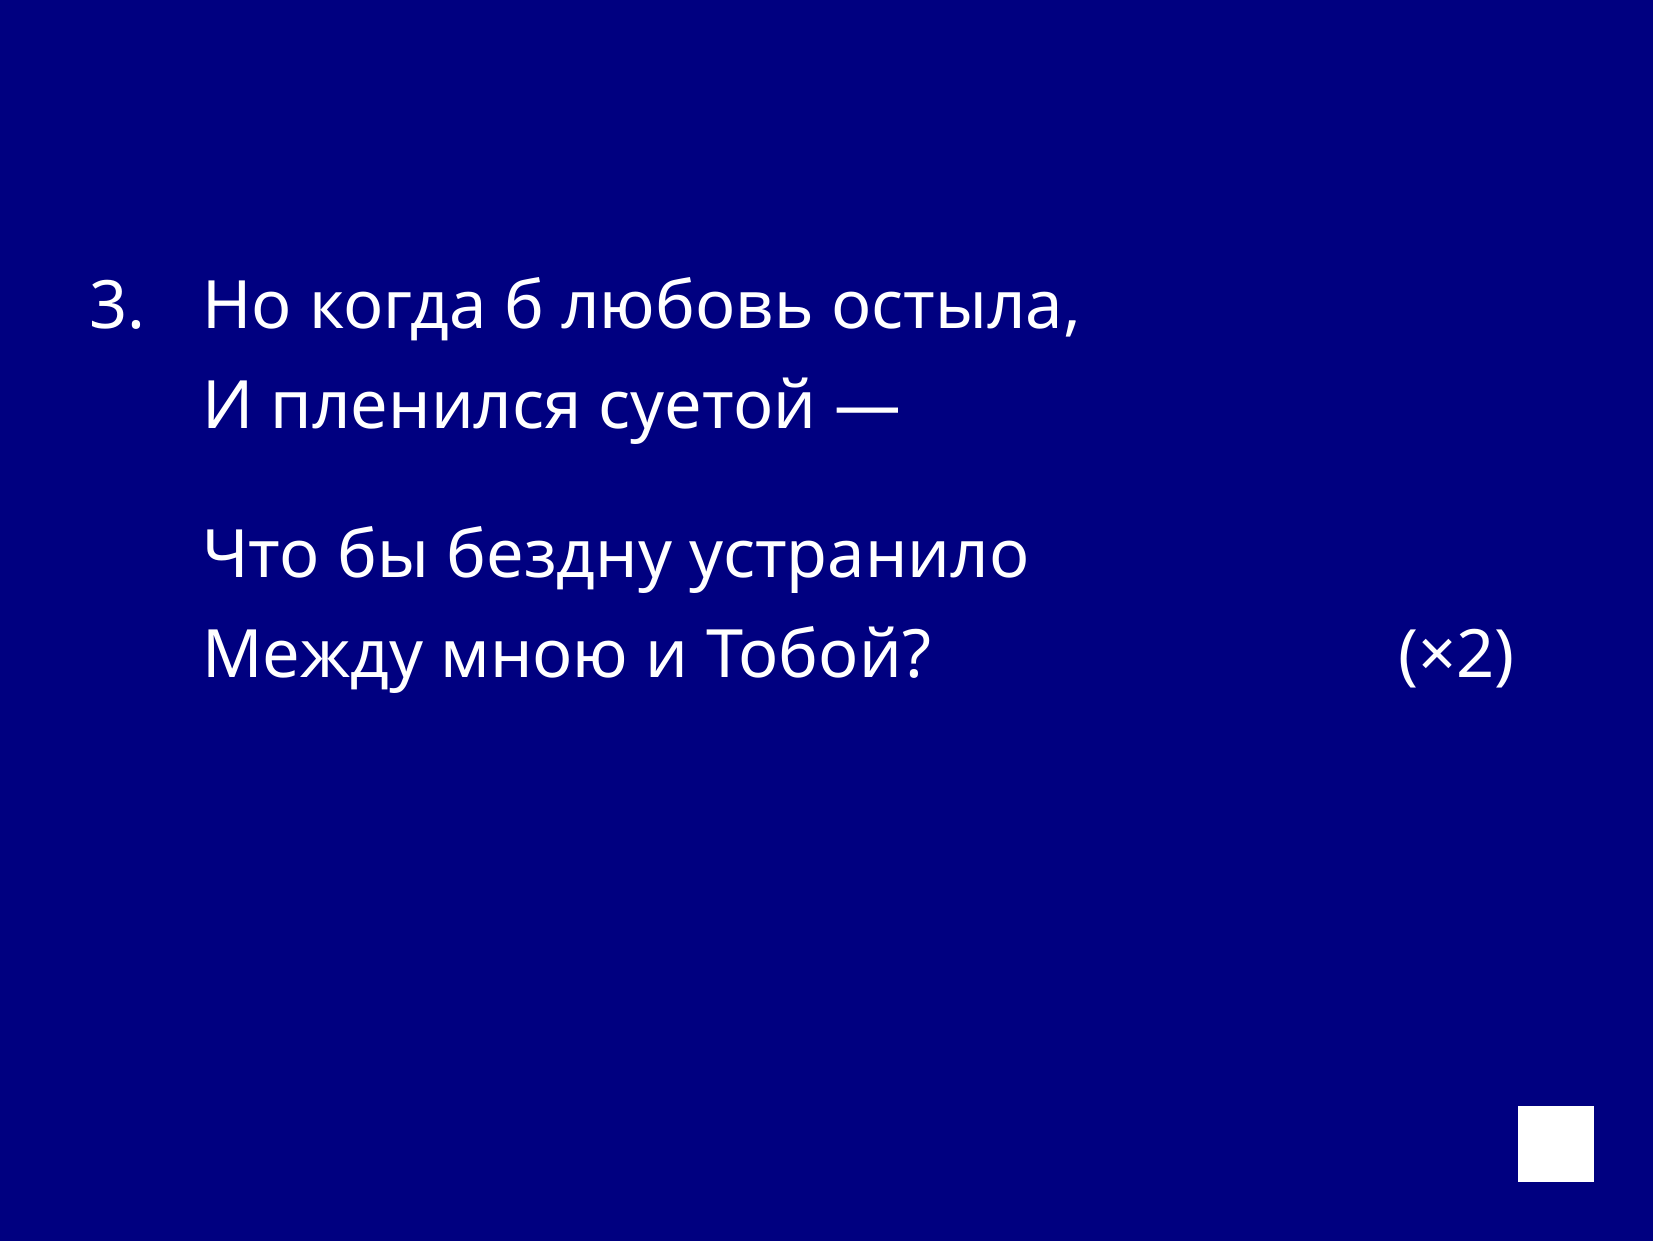

3.	Но когда б любовь остыла,
	И пленился суетой —
	Что бы бездну устранило
	Между мною и Тобой?	(×2)